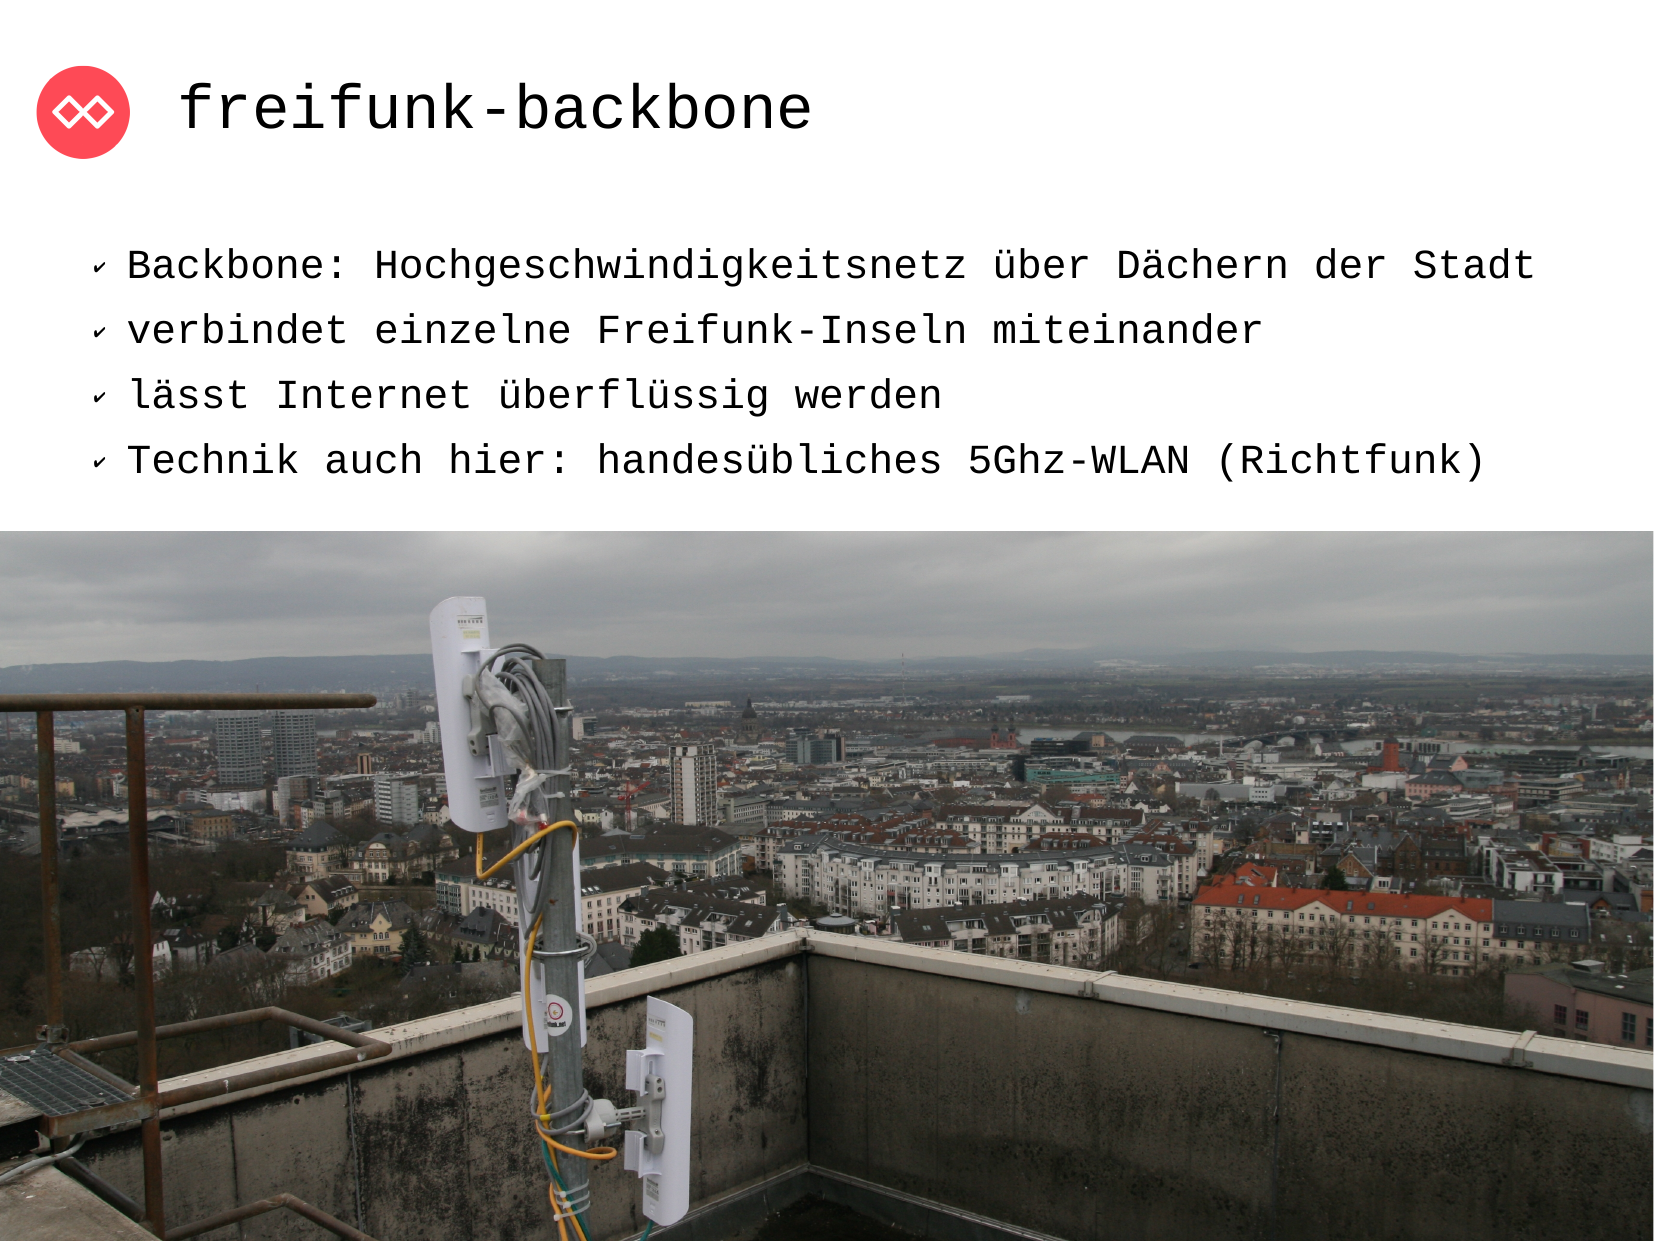

# freifunk-backbone
Backbone: Hochgeschwindigkeitsnetz über Dächern der Stadt
verbindet einzelne Freifunk-Inseln miteinander
lässt Internet überflüssig werden
Technik auch hier: handesübliches 5Ghz-WLAN (Richtfunk)